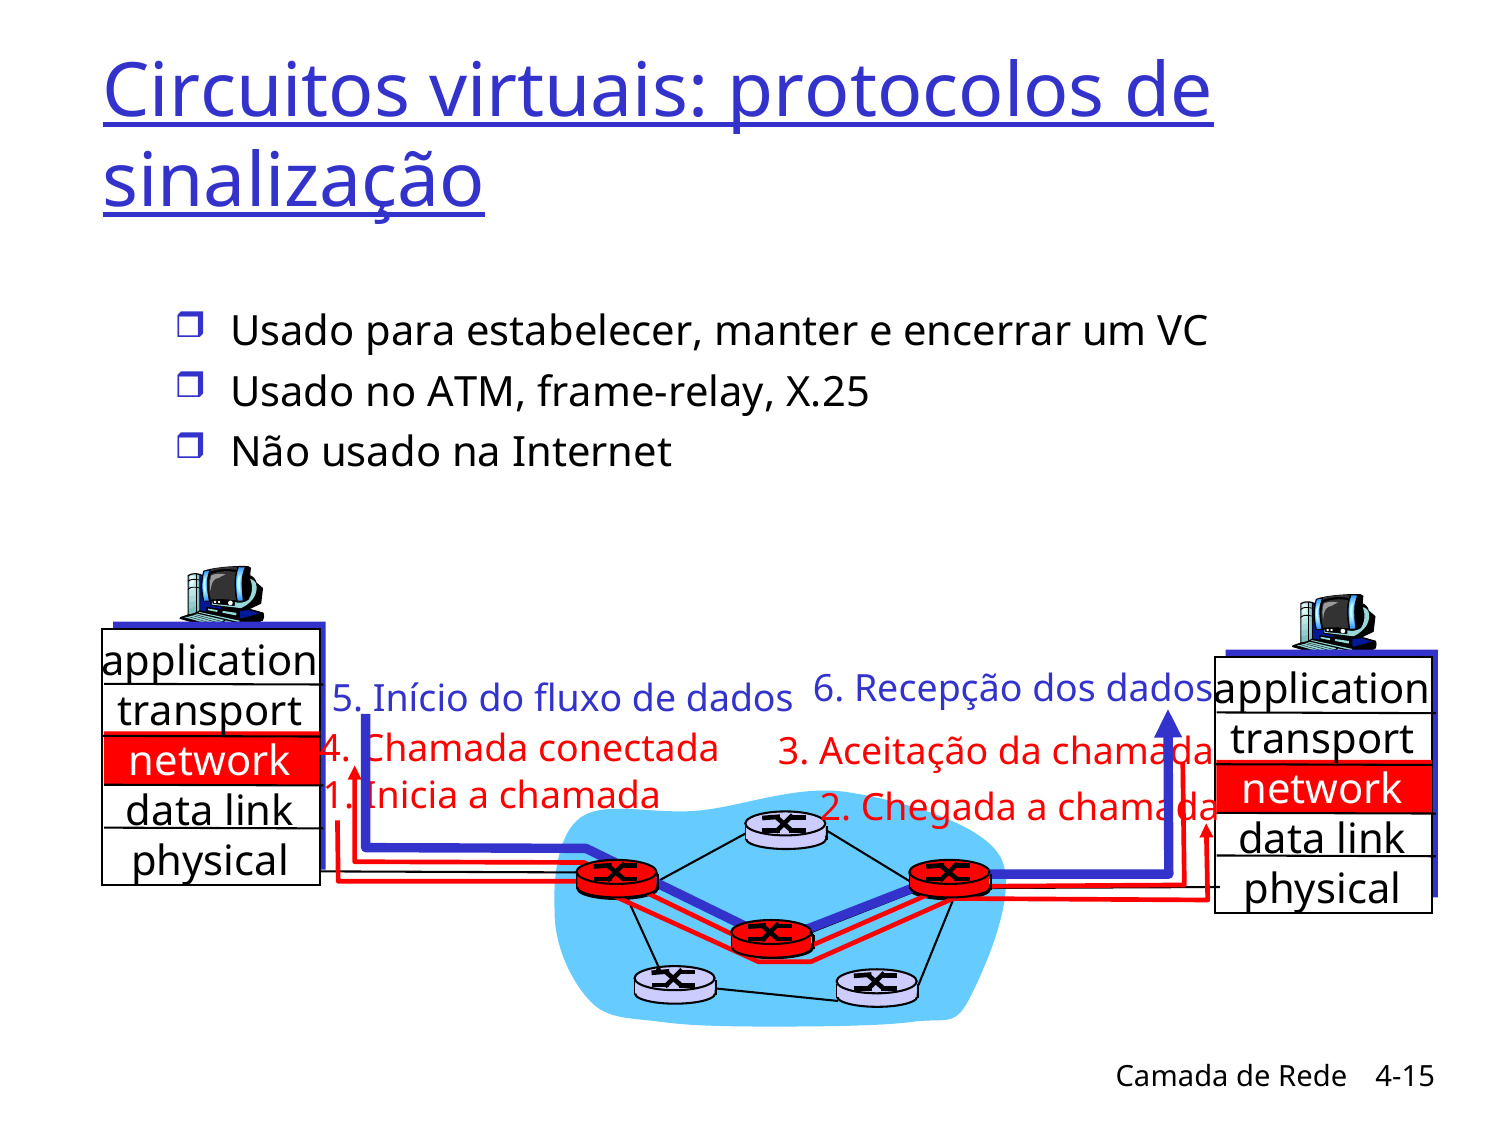

Circuitos virtuais: protocolos de sinalização
Usado para estabelecer, manter e encerrar um VC
Usado no ATM, frame-relay, X.25
Não usado na Internet
application
transport
network
data link
physical
application
transport
network
data link
physical
6. Recepção dos dados
5. Início do fluxo de dados
4. Chamada conectada
3. Aceitação da chamada
1. Inicia a chamada
2. Chegada a chamada
Camada de Rede